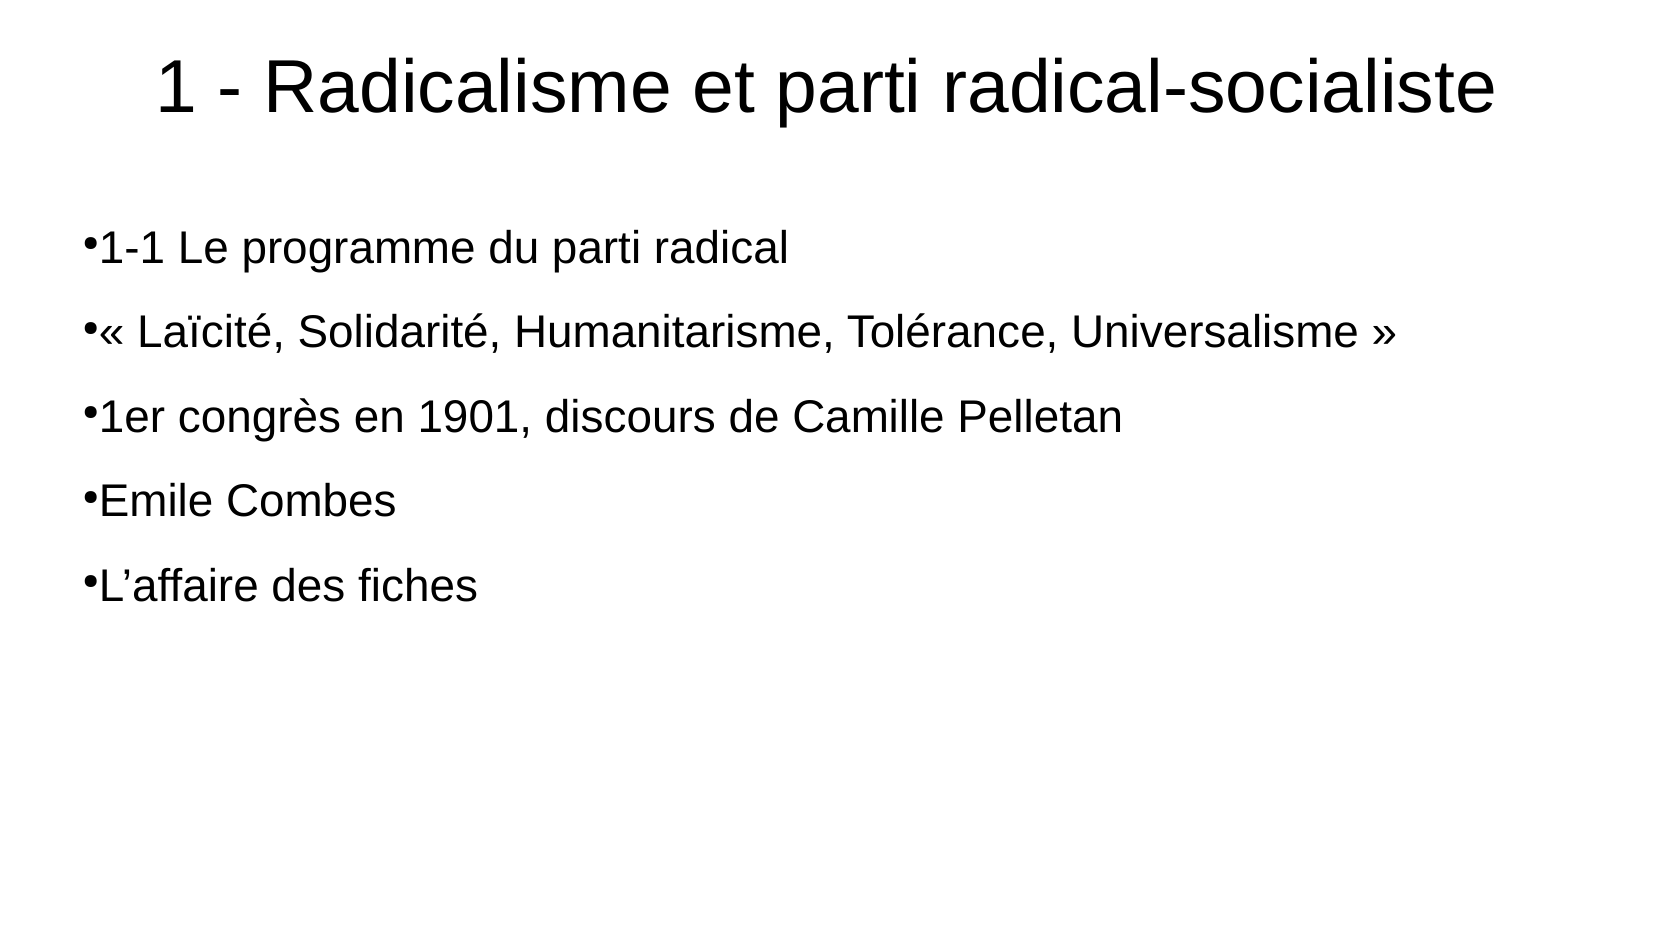

# 1 - Radicalisme et parti radical-socialiste
1-1 Le programme du parti radical
« Laïcité, Solidarité, Humanitarisme, Tolérance, Universalisme »
1er congrès en 1901, discours de Camille Pelletan
Emile Combes
L’affaire des fiches